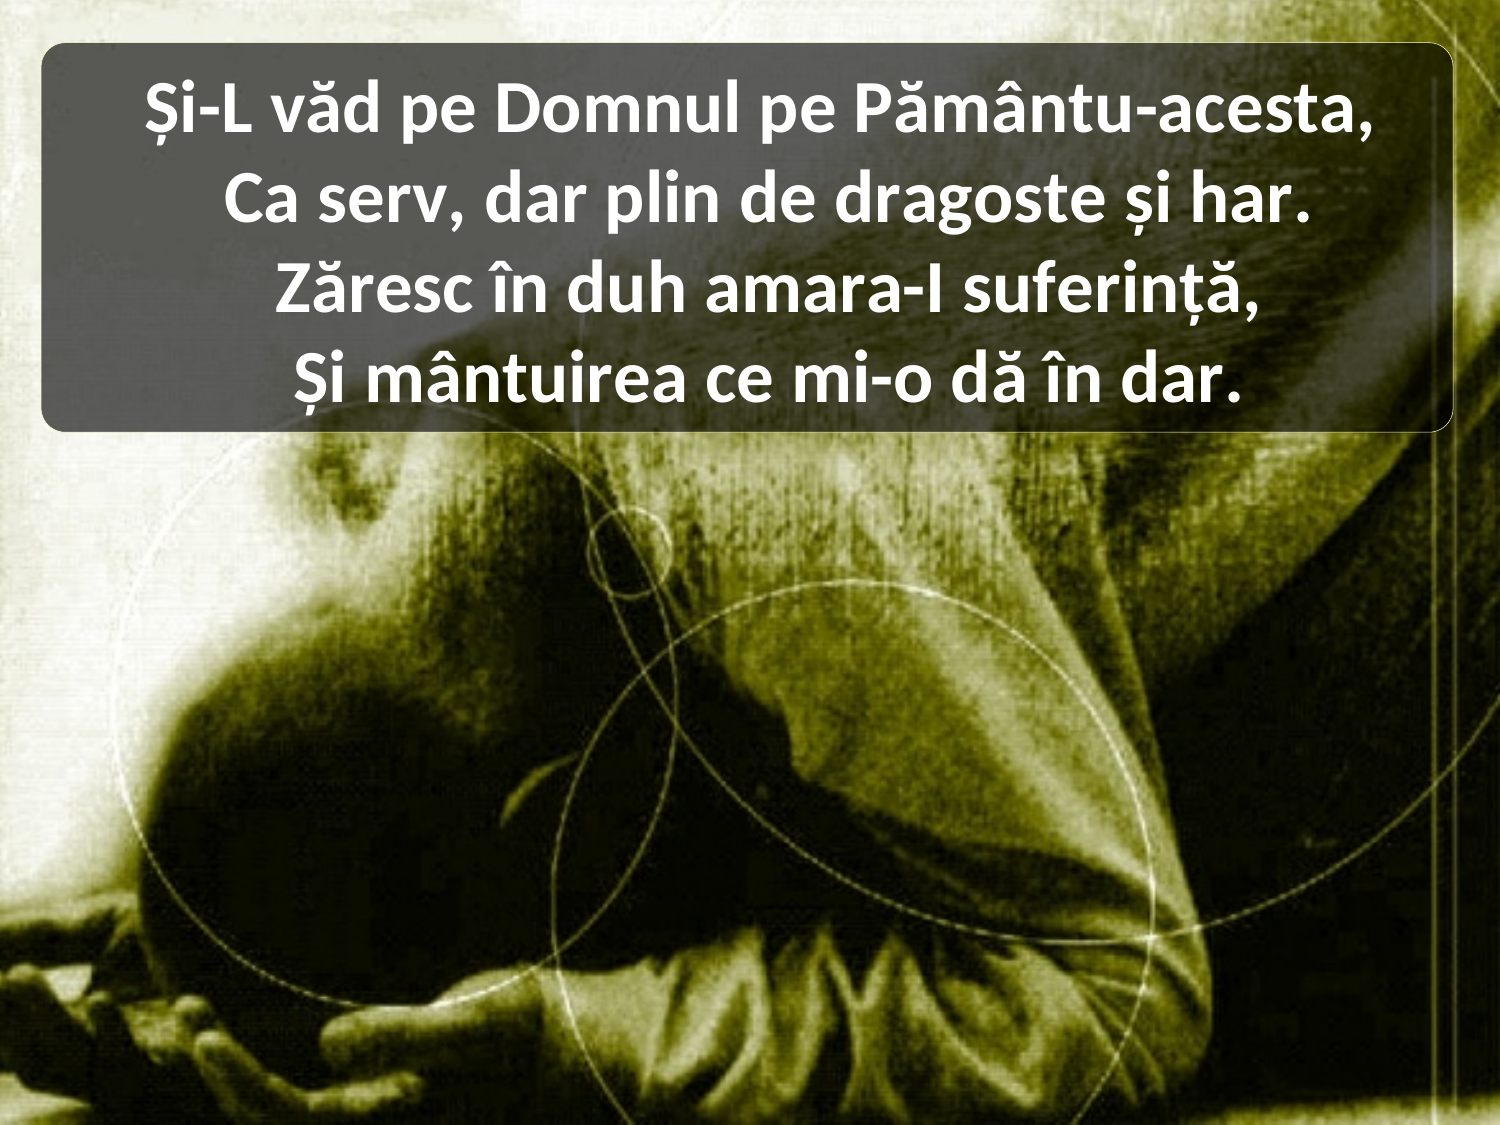

Şi-L văd pe Domnul pe Pământu-acesta,
Ca serv, dar plin de dragoste şi har.
Zăresc în duh amara-I suferinţă,
Şi mântuirea ce mi-o dă în dar.